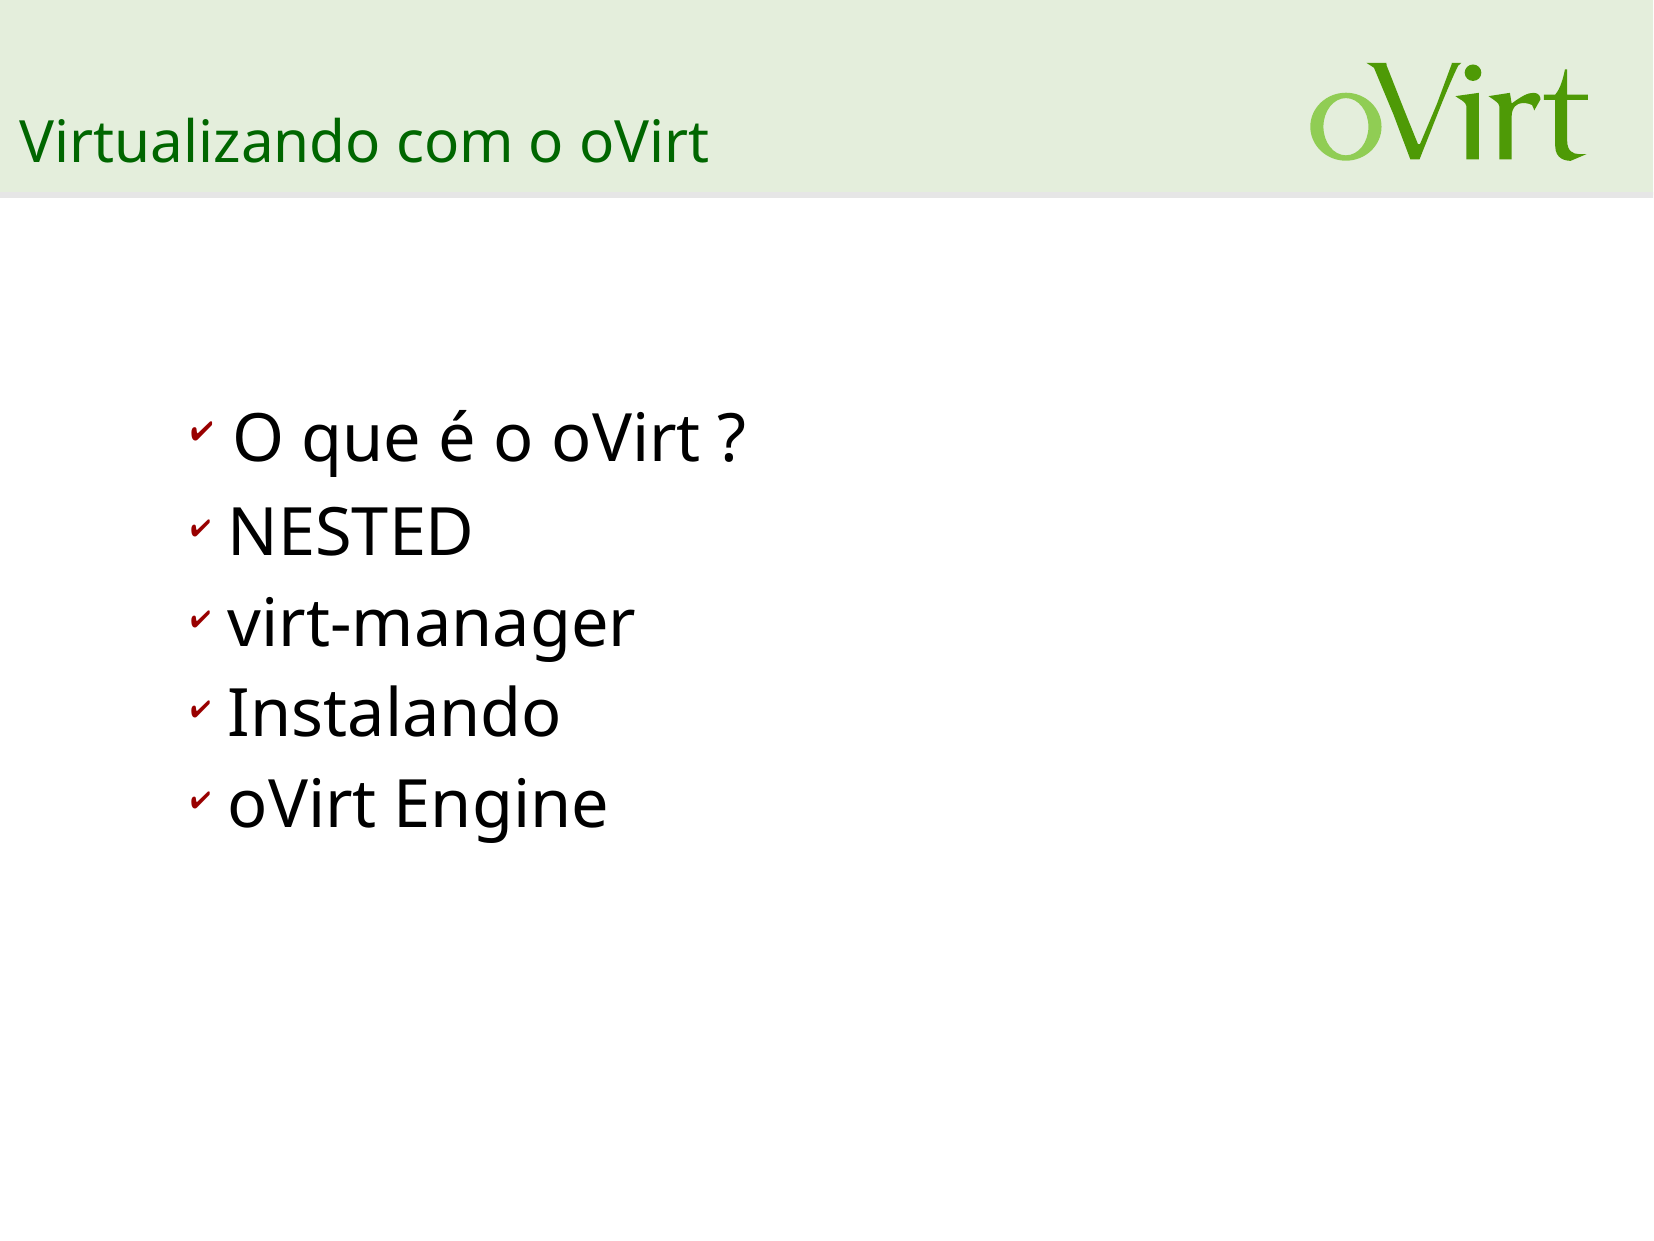

Virtualizando com o oVirt
 O que é o oVirt ?
 NESTED
 virt-manager
 Instalando
 oVirt Engine